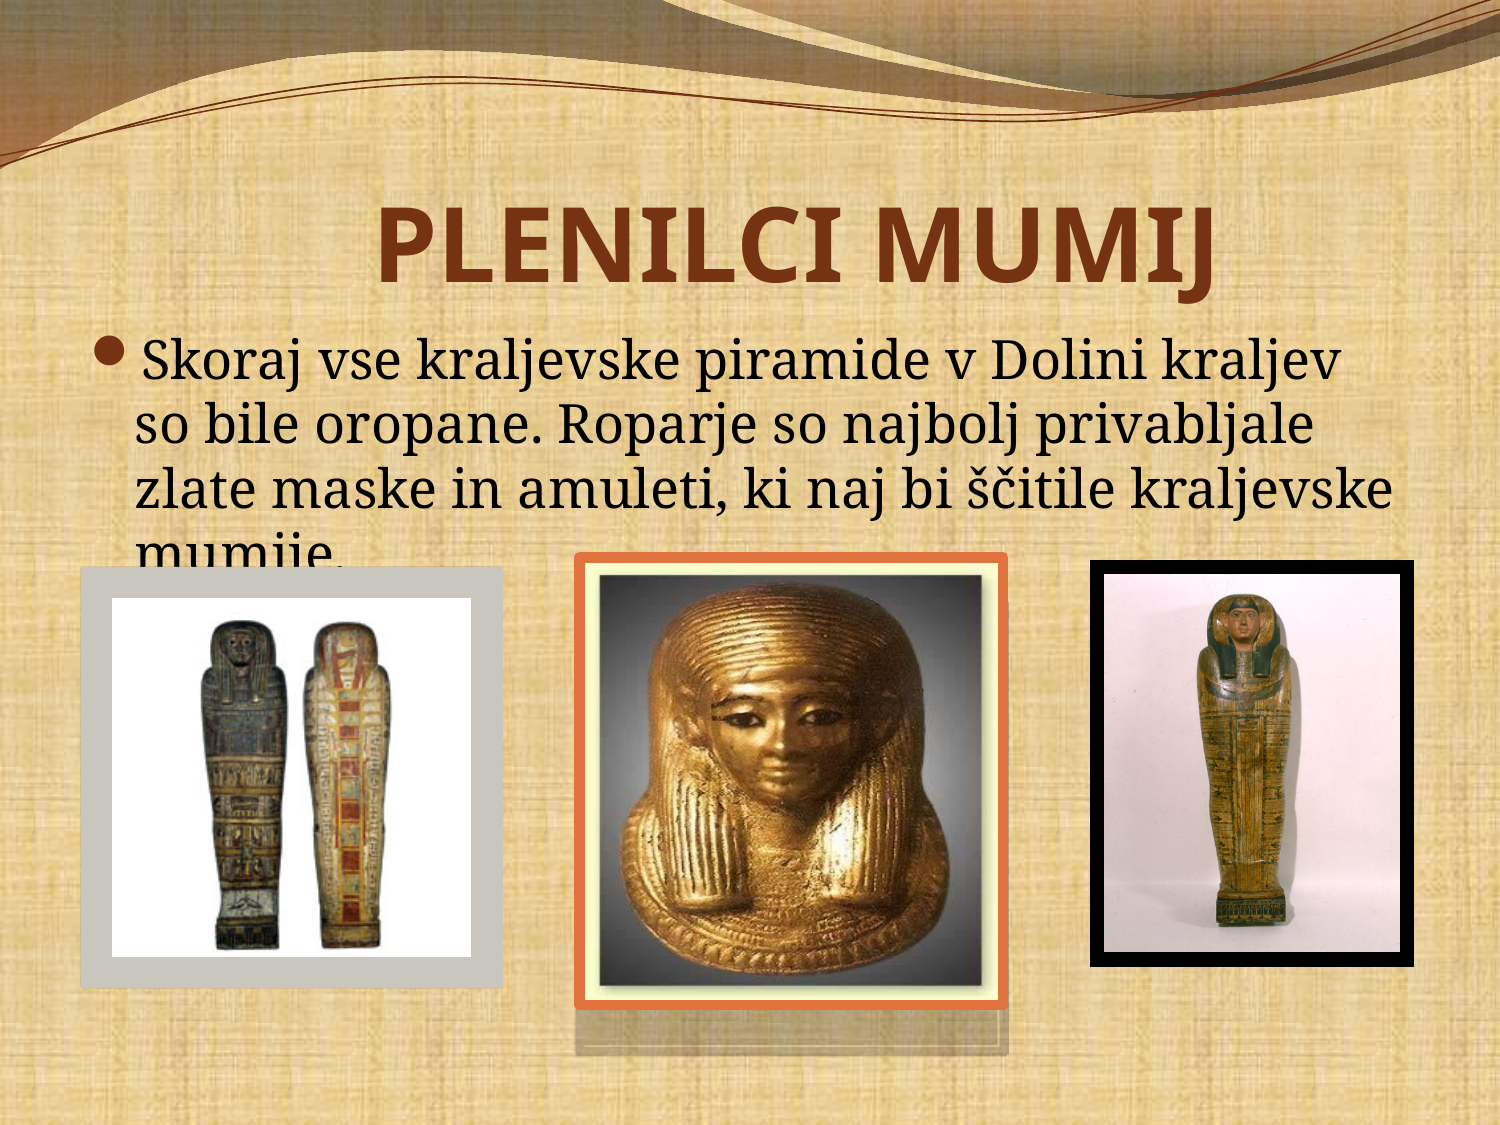

# PLENILCI MUMIJ
Skoraj vse kraljevske piramide v Dolini kraljev so bile oropane. Roparje so najbolj privabljale zlate maske in amuleti, ki naj bi ščitile kraljevske mumije.